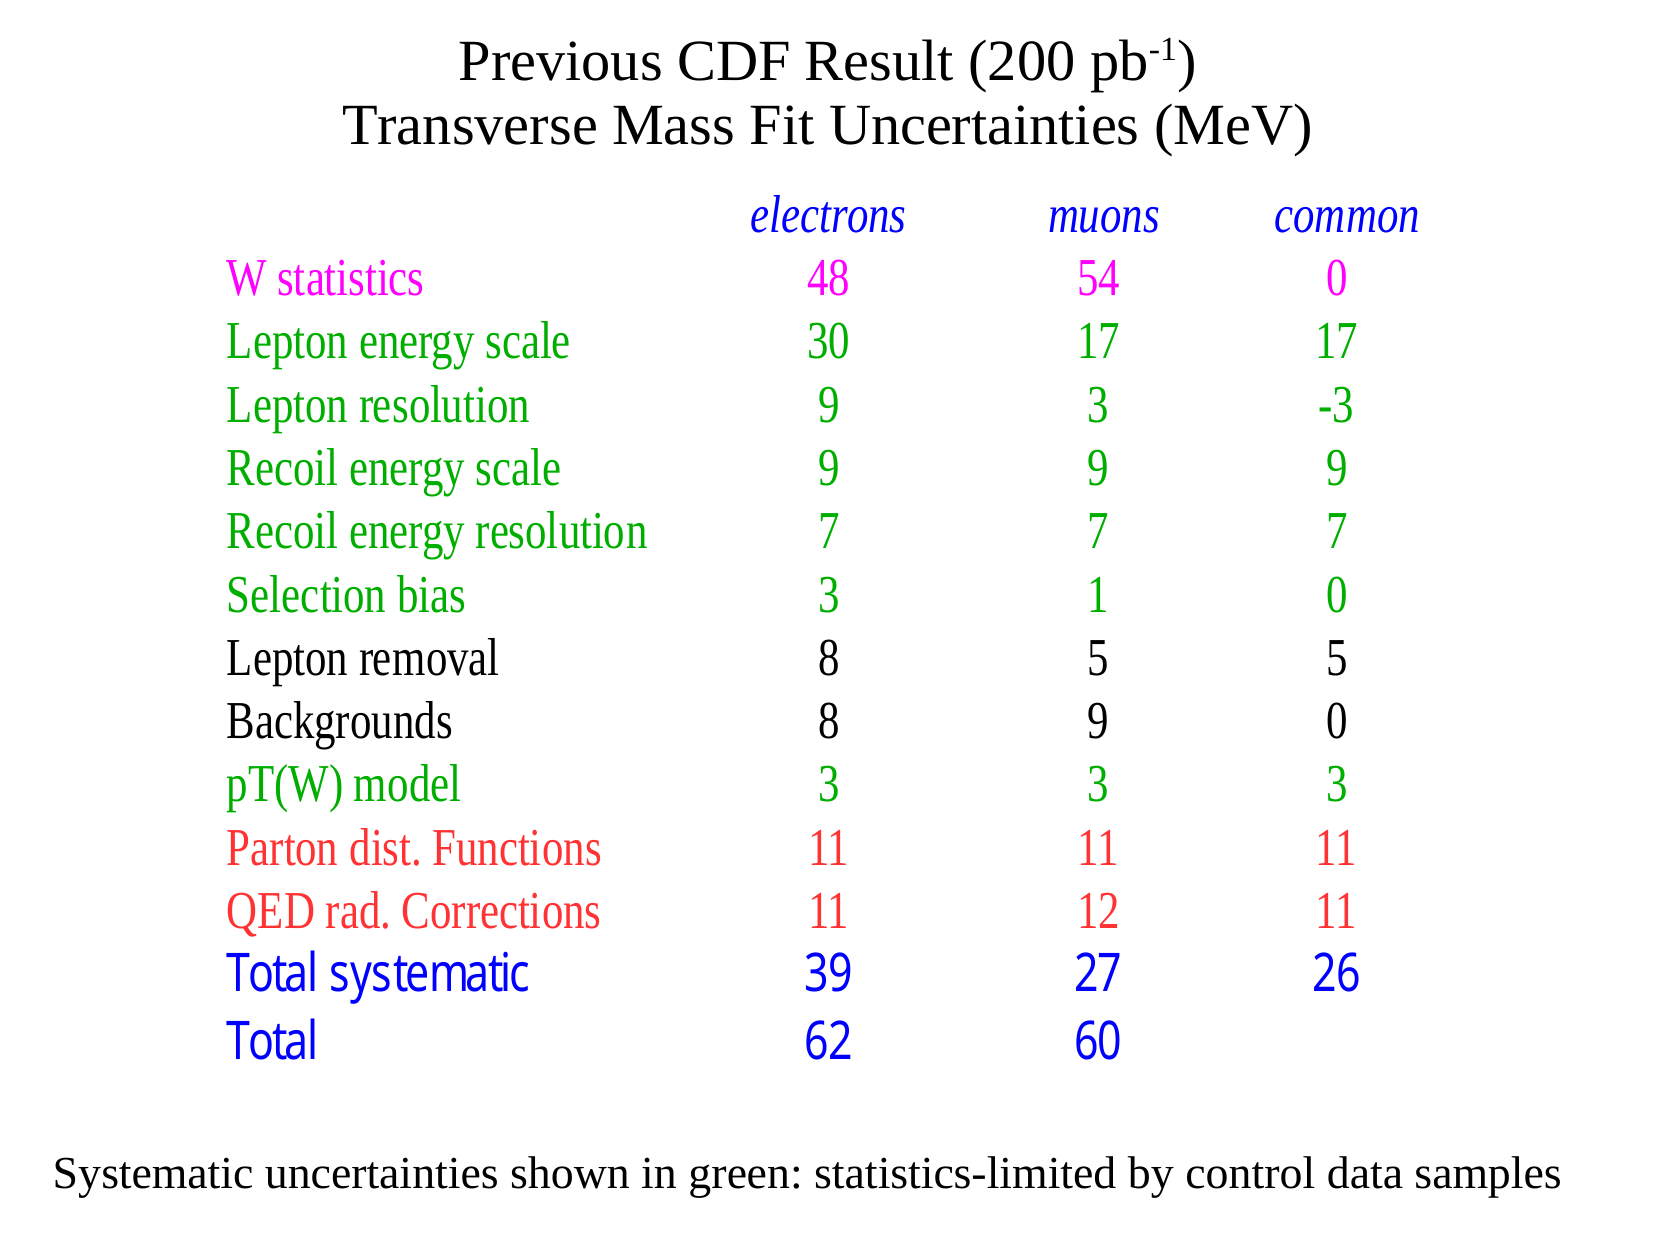

# Previous CDF Result (200 pb-1) Transverse Mass Fit Uncertainties (MeV)
Systematic uncertainties shown in green: statistics-limited by control data samples